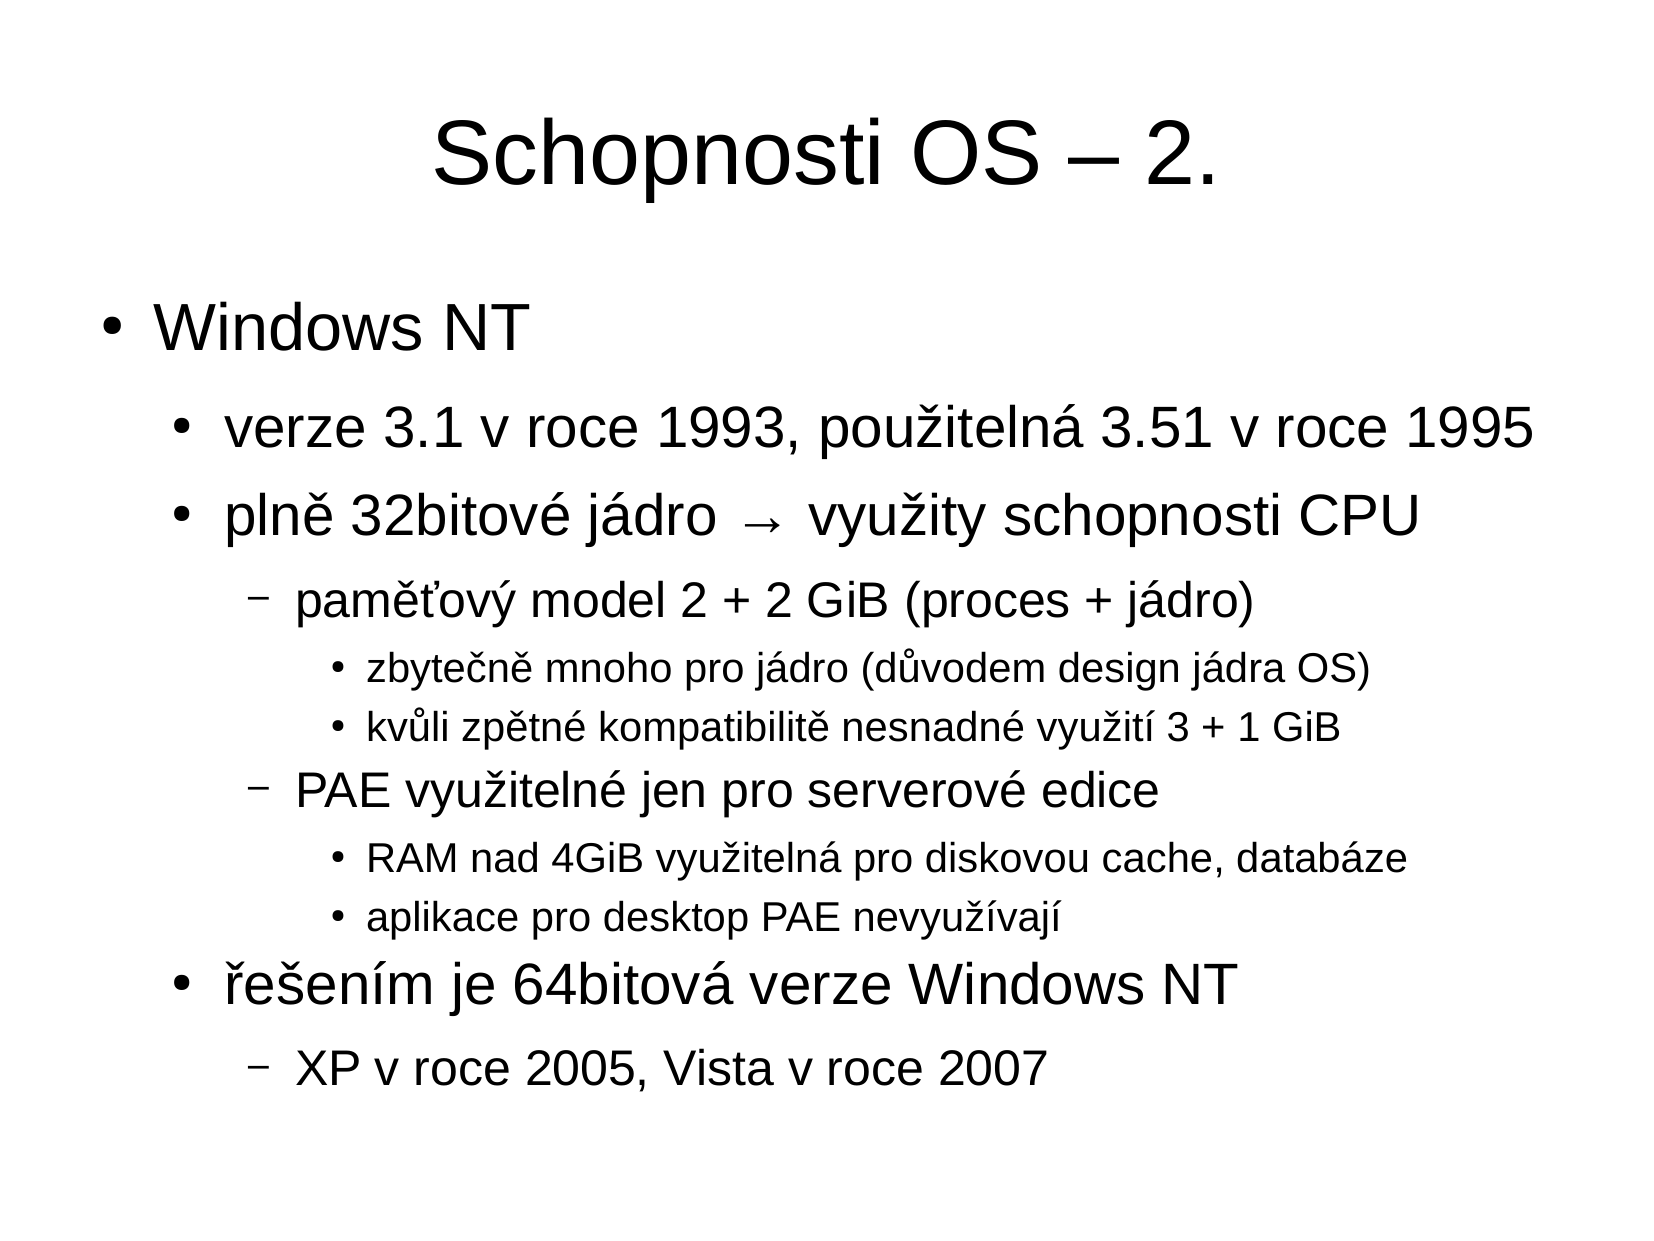

# Schopnosti OS – 2.
Windows NT
verze 3.1 v roce 1993, použitelná 3.51 v roce 1995
plně 32bitové jádro → využity schopnosti CPU
paměťový model 2 + 2 GiB (proces + jádro)
zbytečně mnoho pro jádro (důvodem design jádra OS)
kvůli zpětné kompatibilitě nesnadné využití 3 + 1 GiB
PAE využitelné jen pro serverové edice
RAM nad 4GiB využitelná pro diskovou cache, databáze
aplikace pro desktop PAE nevyužívají
řešením je 64bitová verze Windows NT
XP v roce 2005, Vista v roce 2007